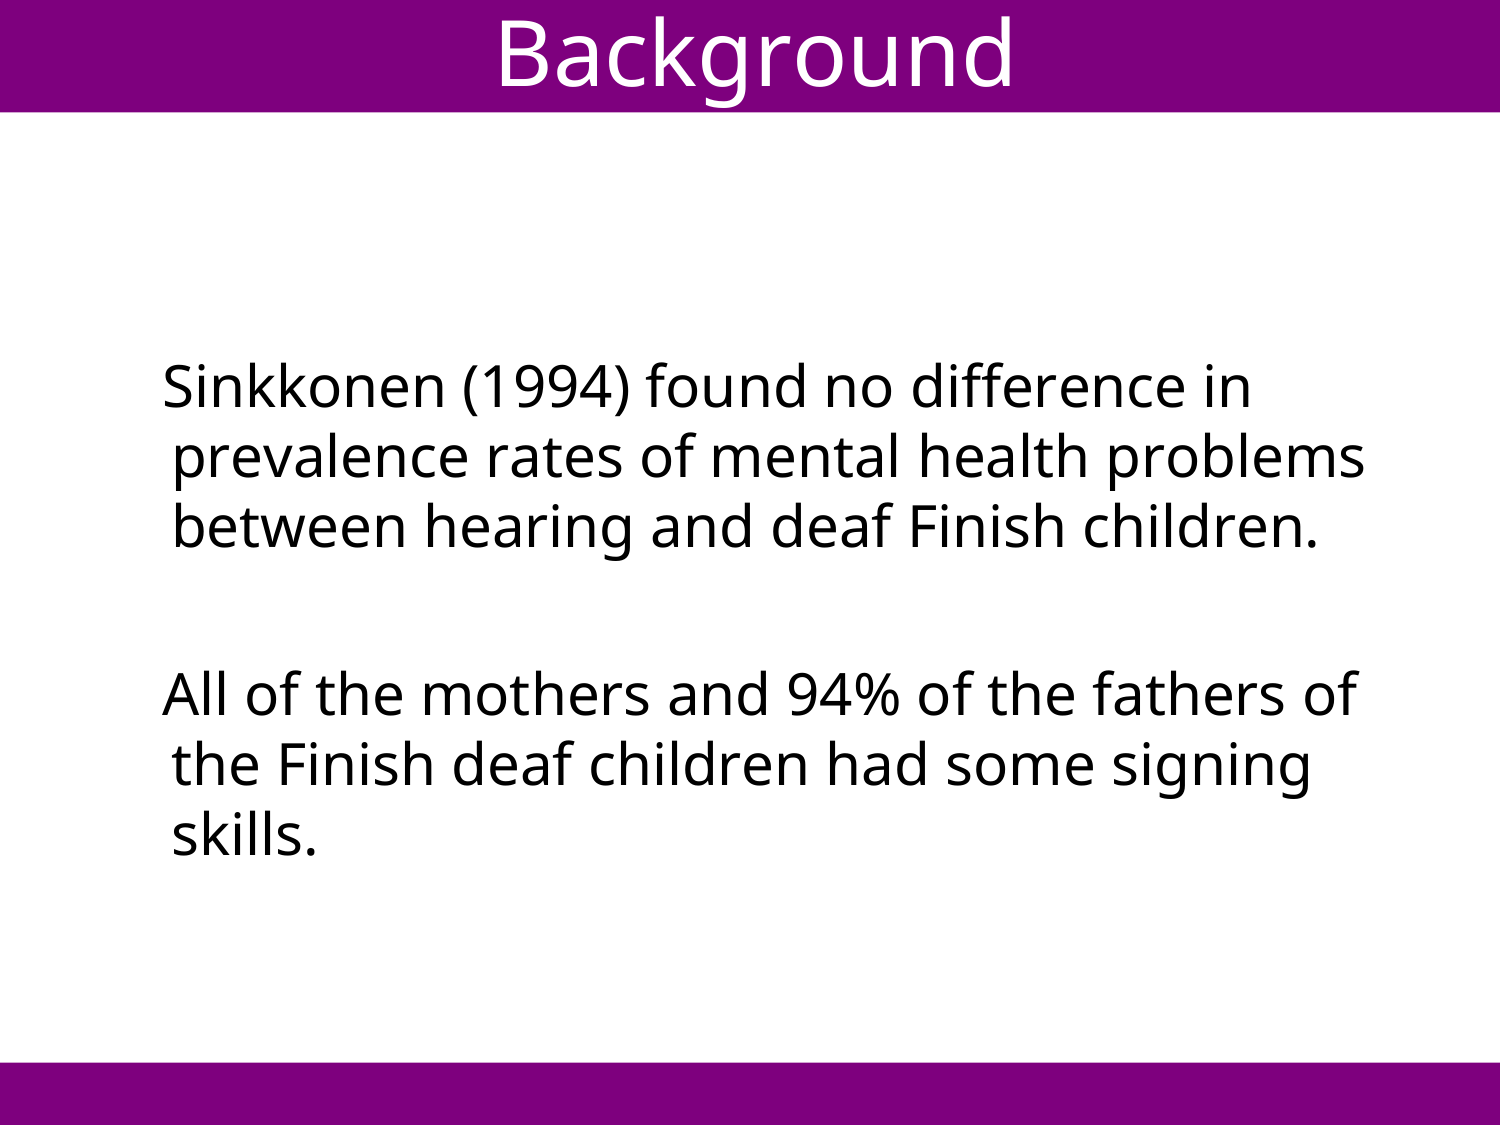

Background
# Sinkkonen (1994) found no difference in prevalence rates of mental health problems between hearing and deaf Finish children.
All of the mothers and 94% of the fathers of the Finish deaf children had some signing skills.